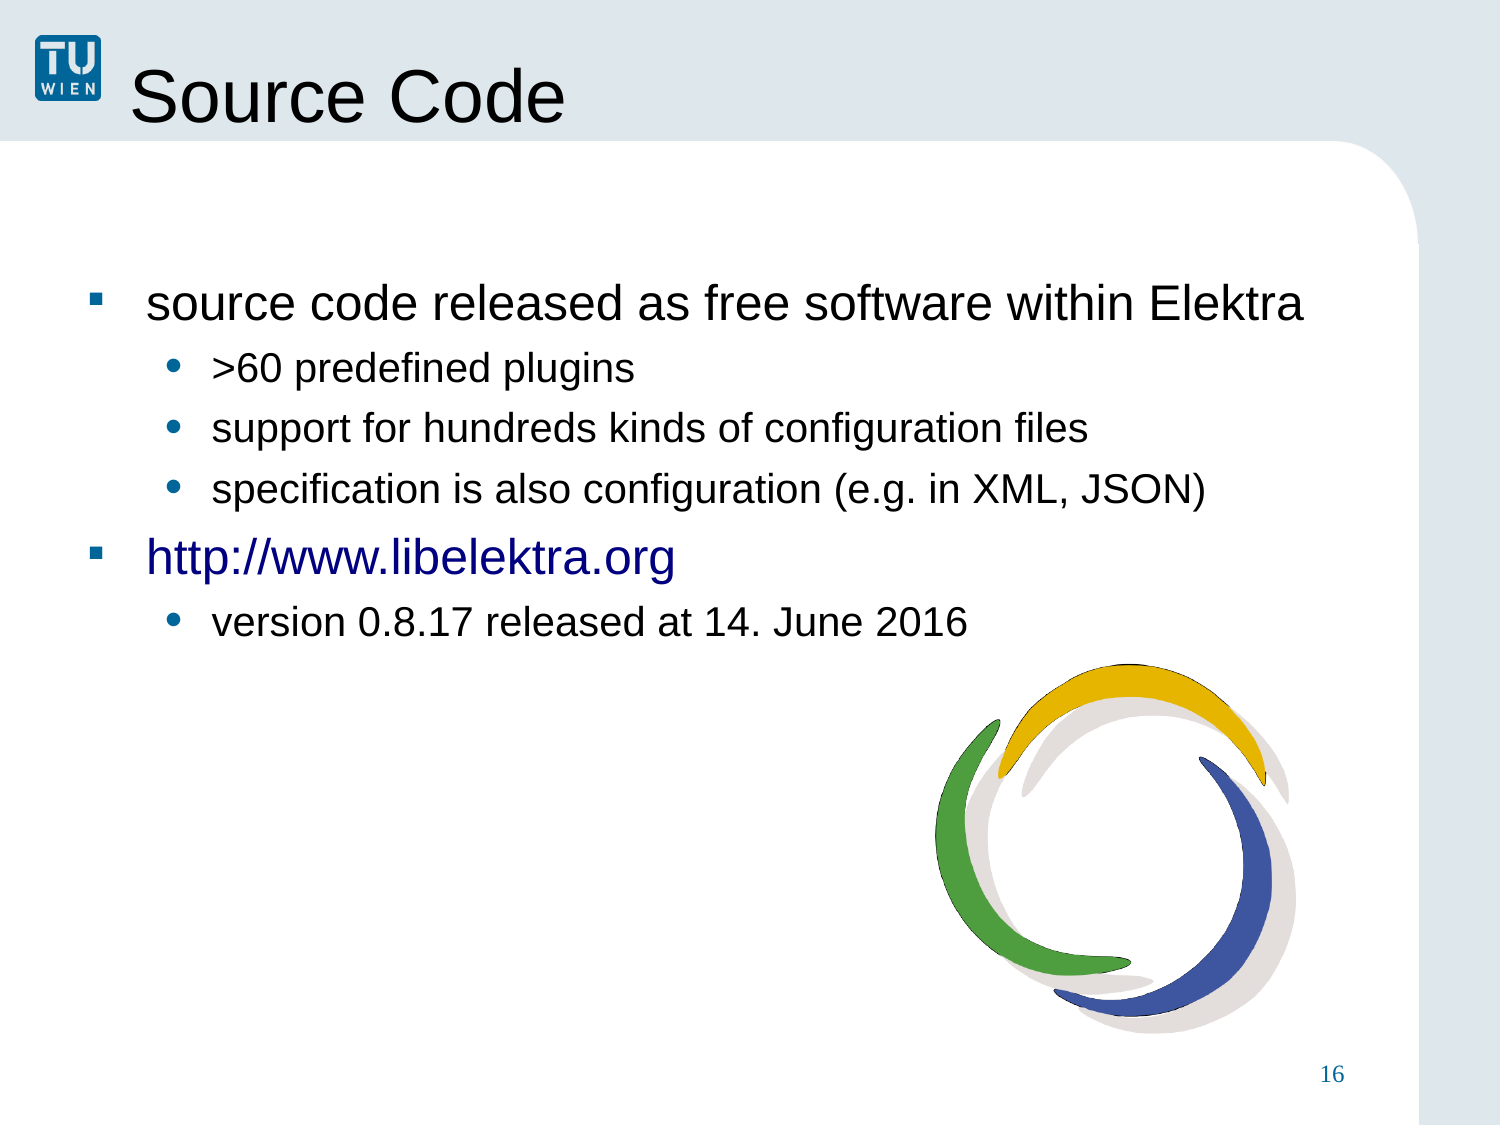

# Source Code
source code released as free software within Elektra
>60 predefined plugins
support for hundreds kinds of configuration files
specification is also configuration (e.g. in XML, JSON)
http://www.libelektra.org
version 0.8.17 released at 14. June 2016
16